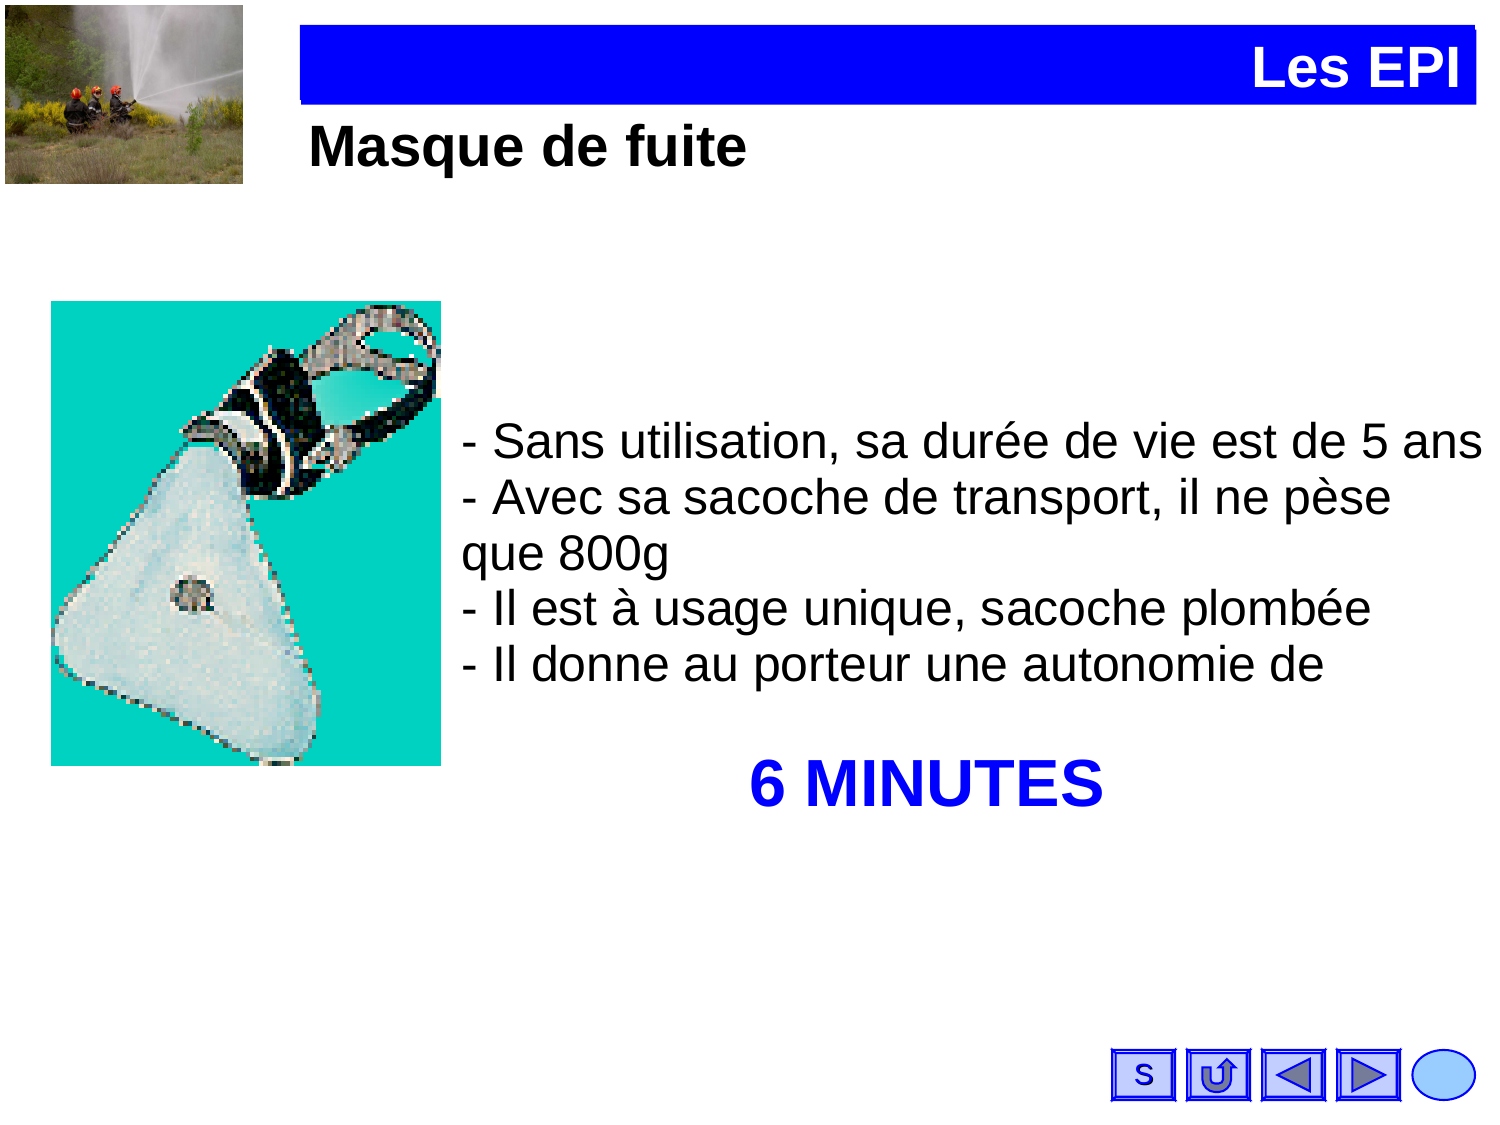

Les EPI
Masque de fuite
Le masque de fuite
- Sans utilisation, sa durée de vie est de 5 ans
- Avec sa sacoche de transport, il ne pèse
que 800g
- Il est à usage unique, sacoche plombée
- Il donne au porteur une autonomie de
6 MINUTES